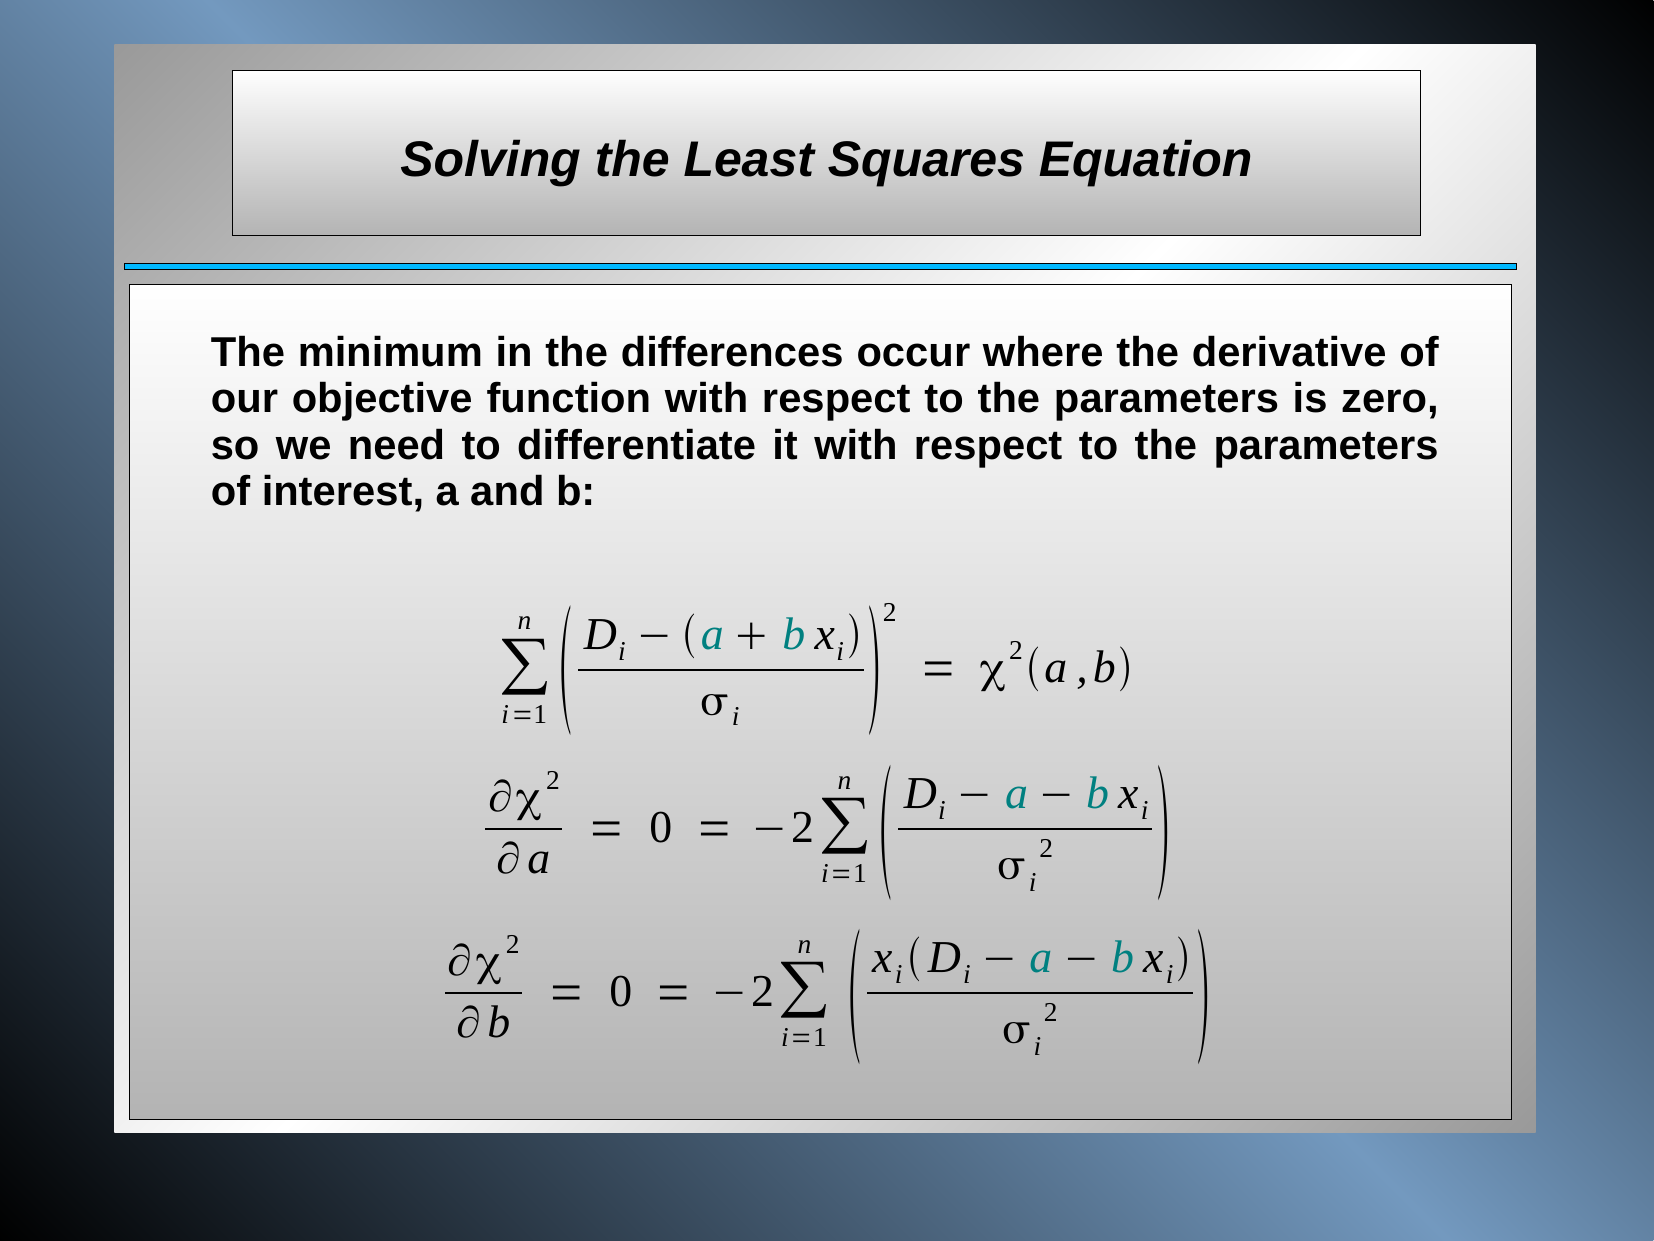

Solving the Least Squares Equation
The minimum in the differences occur where the derivative of our objective function with respect to the parameters is zero, so we need to differentiate it with respect to the parameters of interest, a and b: